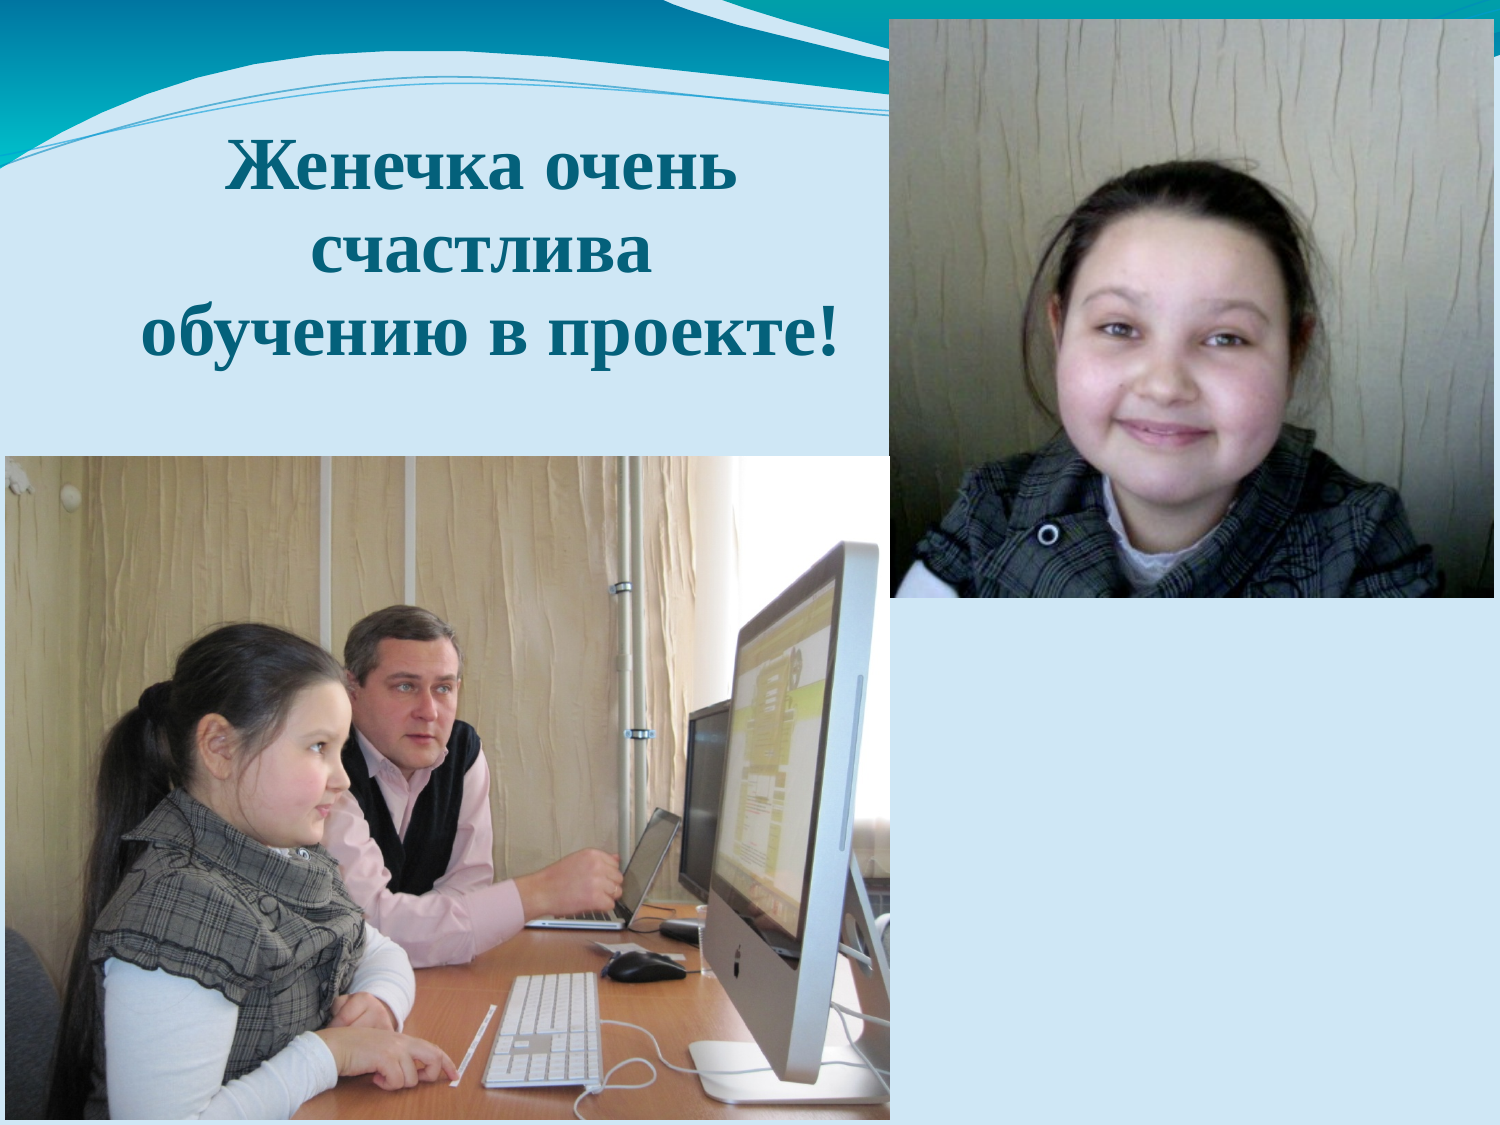

# Женечка очень счастлива обучению в проекте!